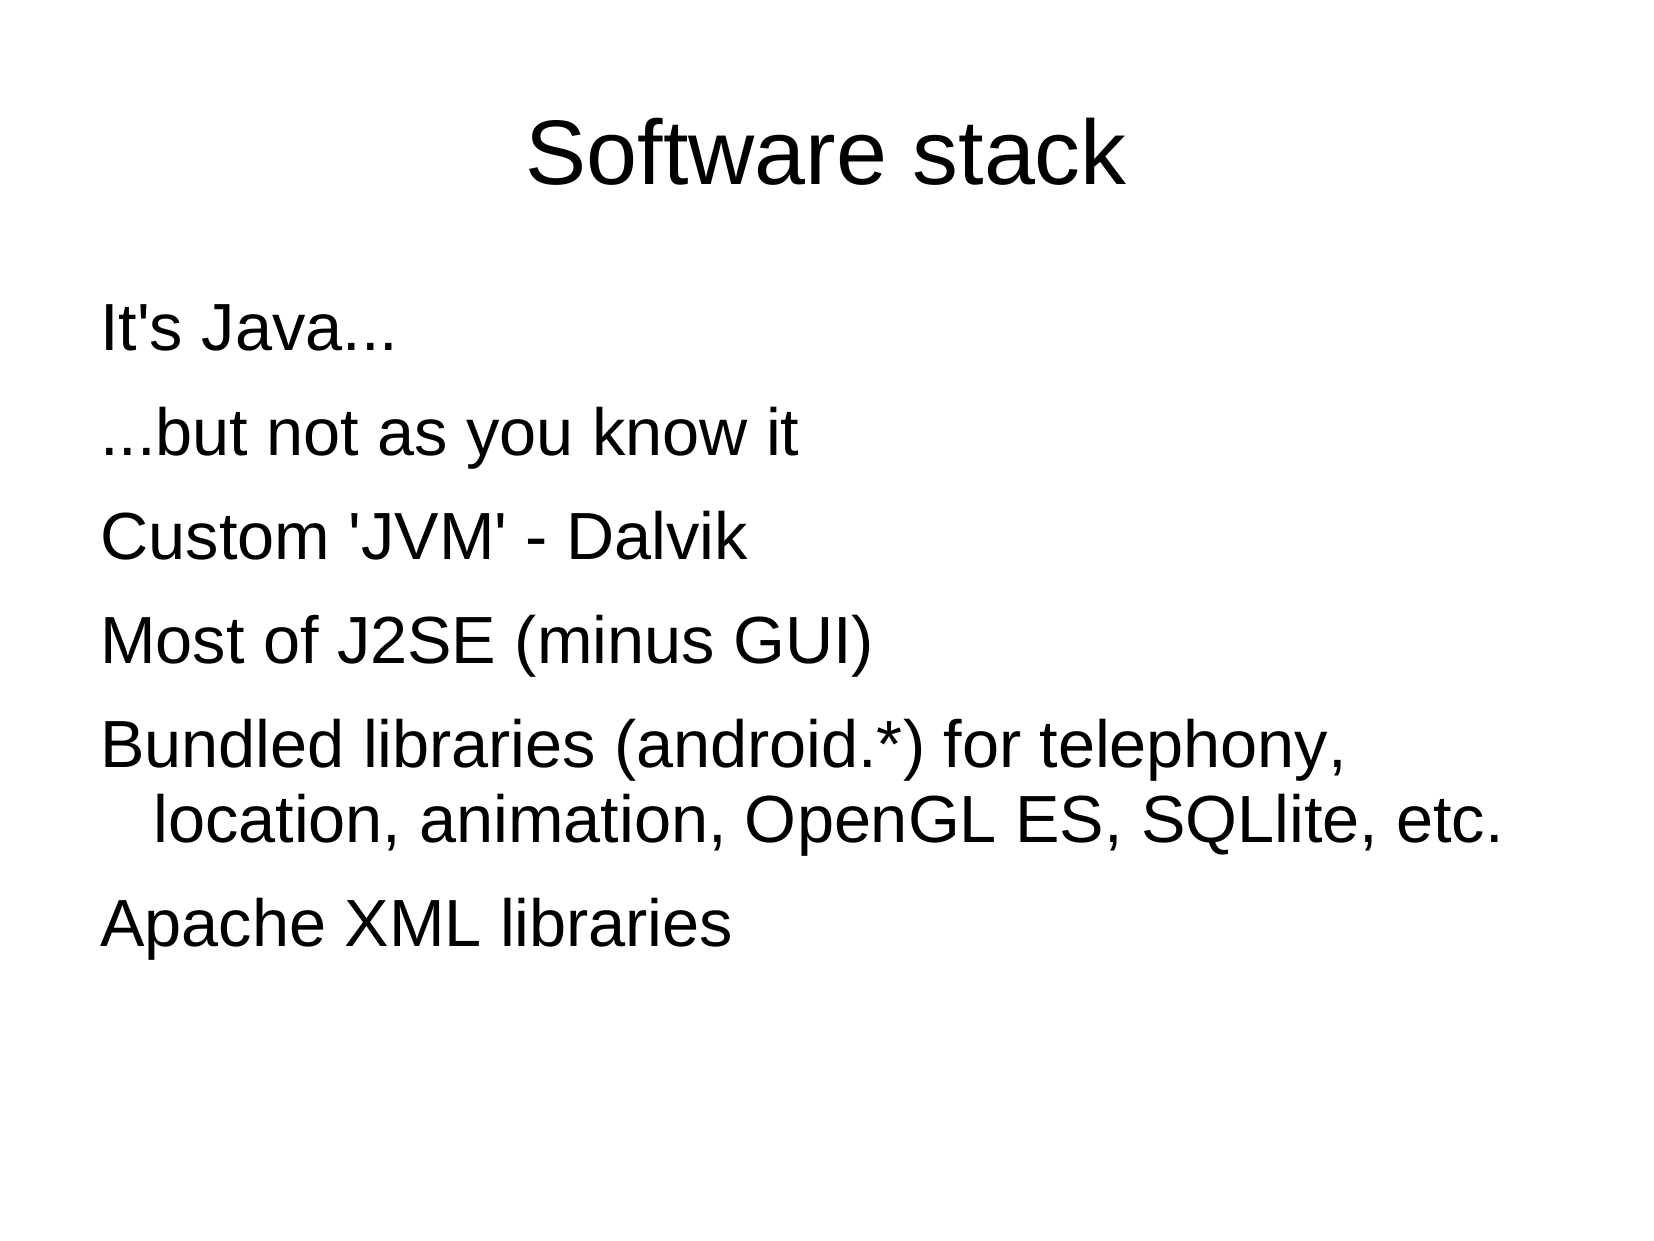

# Software stack
It's Java...
...but not as you know it
Custom 'JVM' - Dalvik
Most of J2SE (minus GUI)
Bundled libraries (android.*) for telephony, location, animation, OpenGL ES, SQLlite, etc.
Apache XML libraries